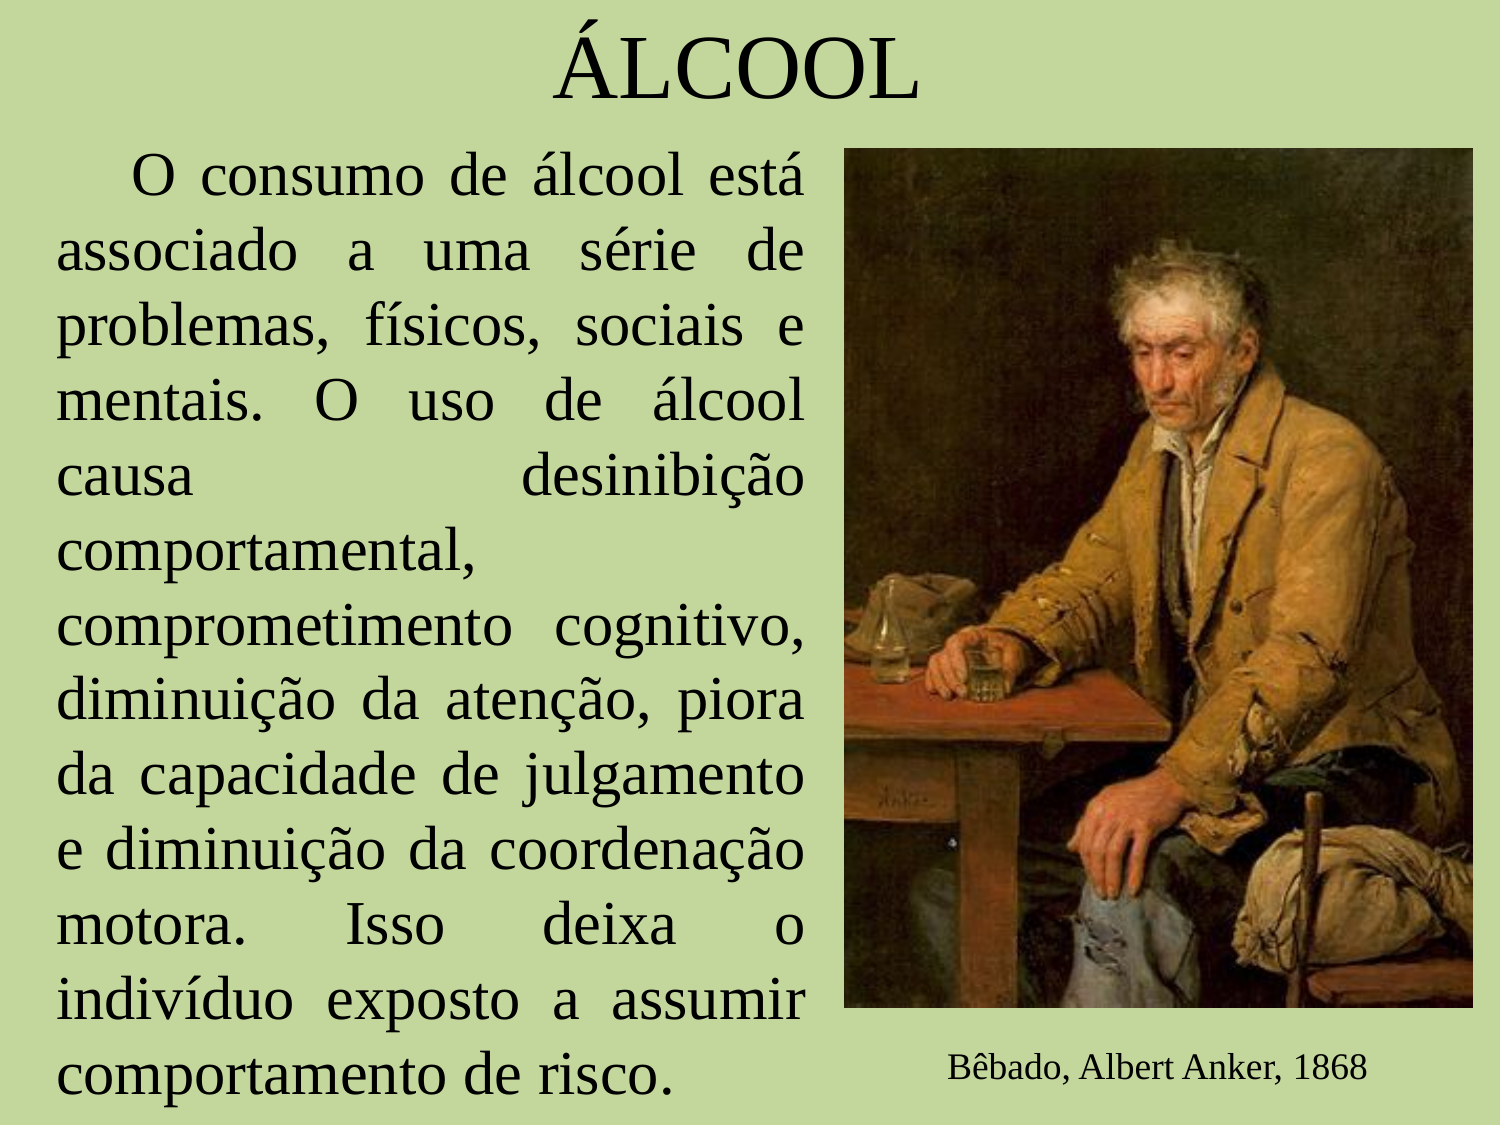

ÁLCOOL
O consumo de álcool está associado a uma série de problemas, físicos, sociais e mentais. O uso de álcool causa desinibição comportamental, comprometimento cognitivo, diminuição da atenção, piora da capacidade de julgamento e diminuição da coordenação motora. Isso deixa o indivíduo exposto a assumir comportamento de risco.
Bêbado, Albert Anker, 1868